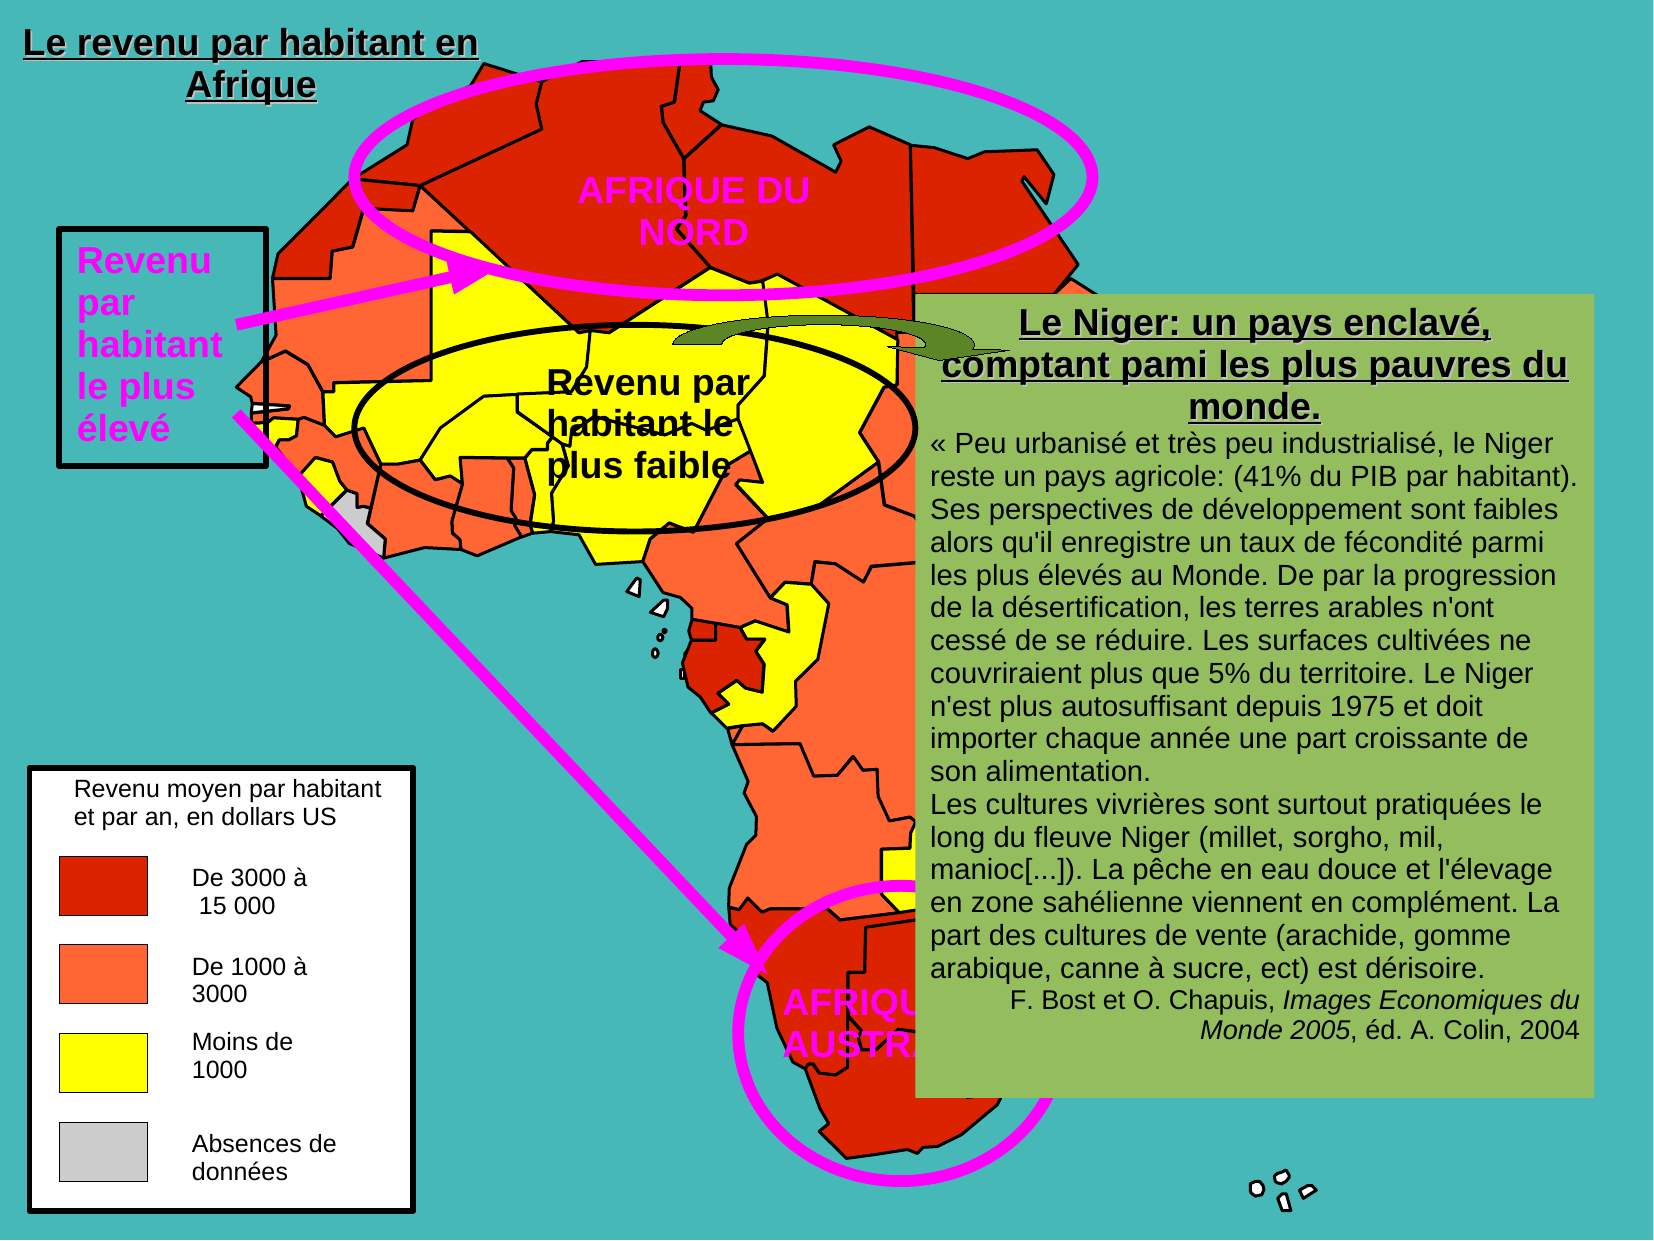

Le revenu par habitant en Afrique
AFRIQUE DU NORD
Revenu par habitant le plus élevé
Le Niger: un pays enclavé, comptant pami les plus pauvres du monde.
« Peu urbanisé et très peu industrialisé, le Niger reste un pays agricole: (41% du PIB par habitant). Ses perspectives de développement sont faibles alors qu'il enregistre un taux de fécondité parmi les plus élevés au Monde. De par la progression de la désertification, les terres arables n'ont cessé de se réduire. Les surfaces cultivées ne couvriraient plus que 5% du territoire. Le Niger n'est plus autosuffisant depuis 1975 et doit importer chaque année une part croissante de son alimentation.
Les cultures vivrières sont surtout pratiquées le long du fleuve Niger (millet, sorgho, mil, manioc[...]). La pêche en eau douce et l'élevage en zone sahélienne viennent en complément. La part des cultures de vente (arachide, gomme arabique, canne à sucre, ect) est dérisoire.
F. Bost et O. Chapuis, Images Economiques du Monde 2005, éd. A. Colin, 2004
Revenu par habitant le plus faible
Revenu moyen par habitant et par an, en dollars US
De 3000 à
 15 000
De 1000 à 3000
AFRIQUE AUSTRALE
Moins de 1000
Absences de données